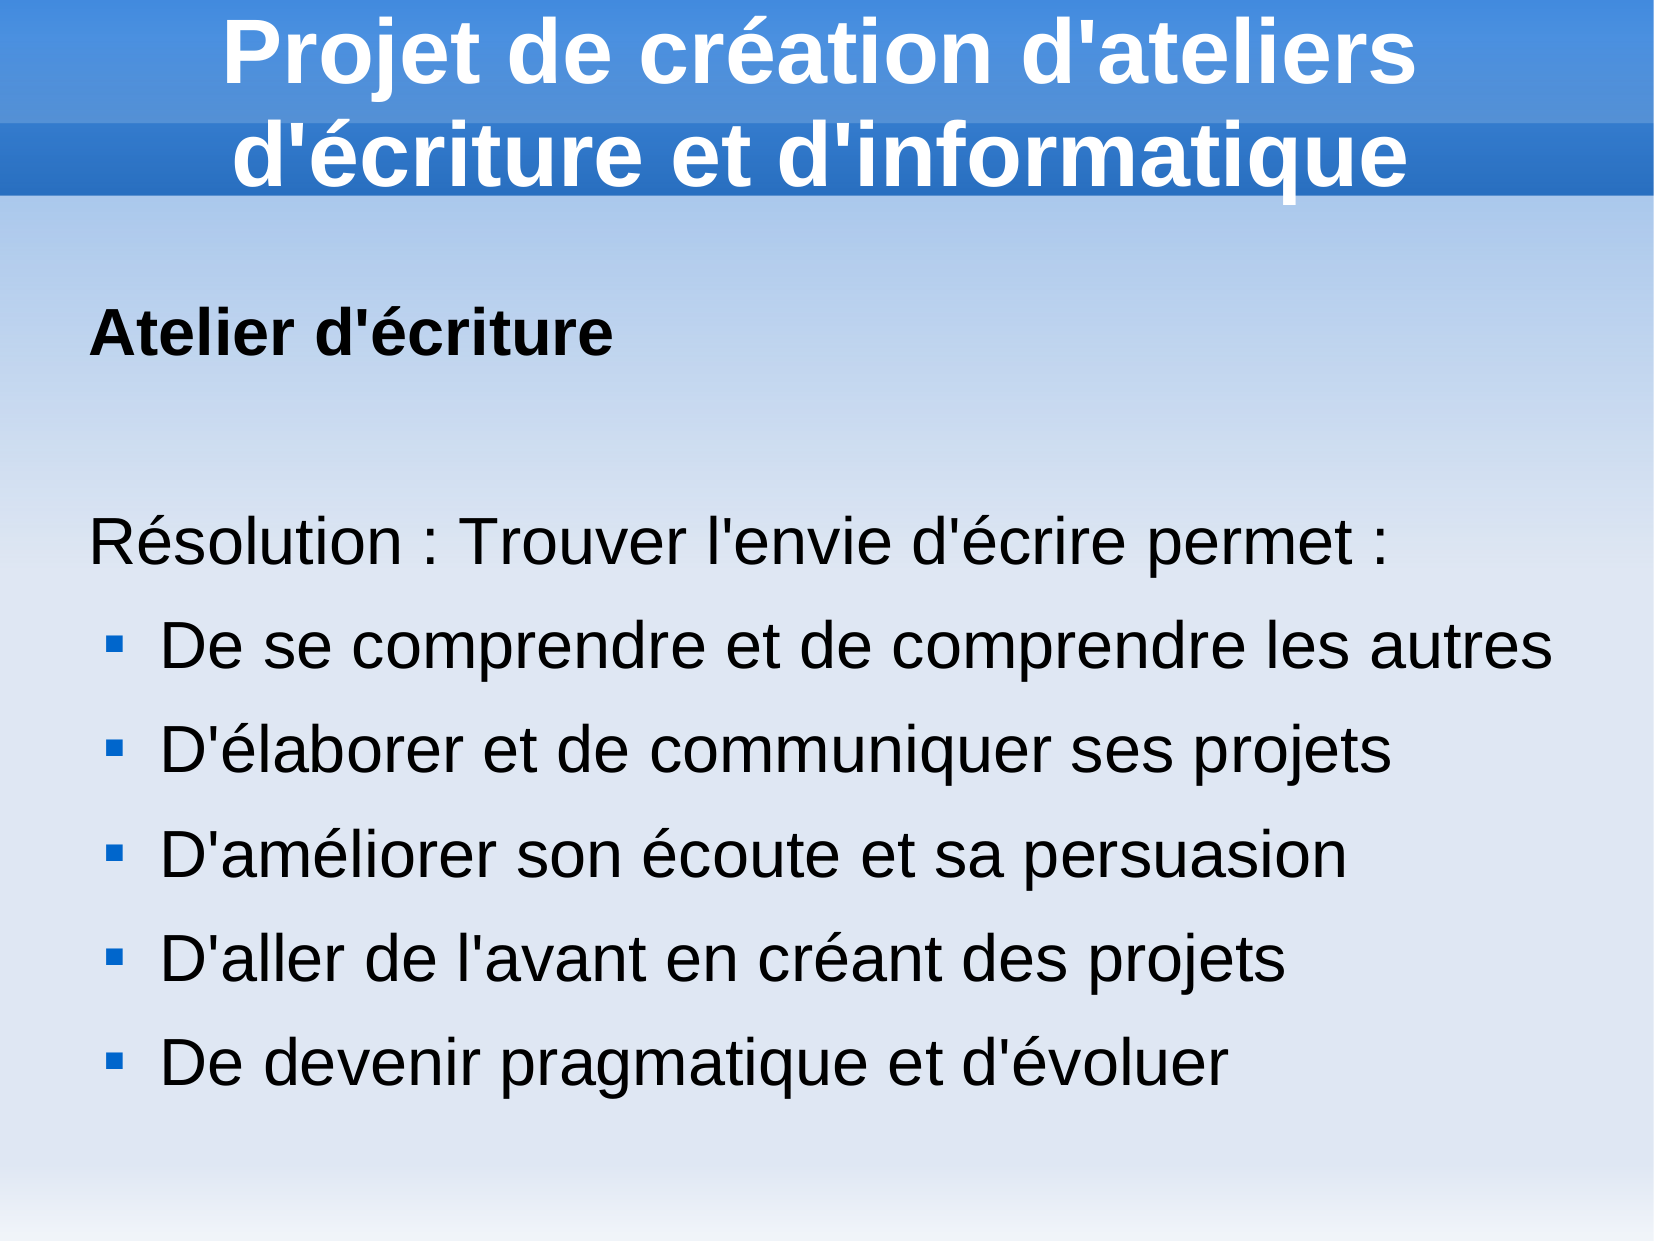

# Projet de création d'ateliers d'écriture et d'informatique
Atelier d'écriture
Résolution : Trouver l'envie d'écrire permet :
De se comprendre et de comprendre les autres
D'élaborer et de communiquer ses projets
D'améliorer son écoute et sa persuasion
D'aller de l'avant en créant des projets
De devenir pragmatique et d'évoluer